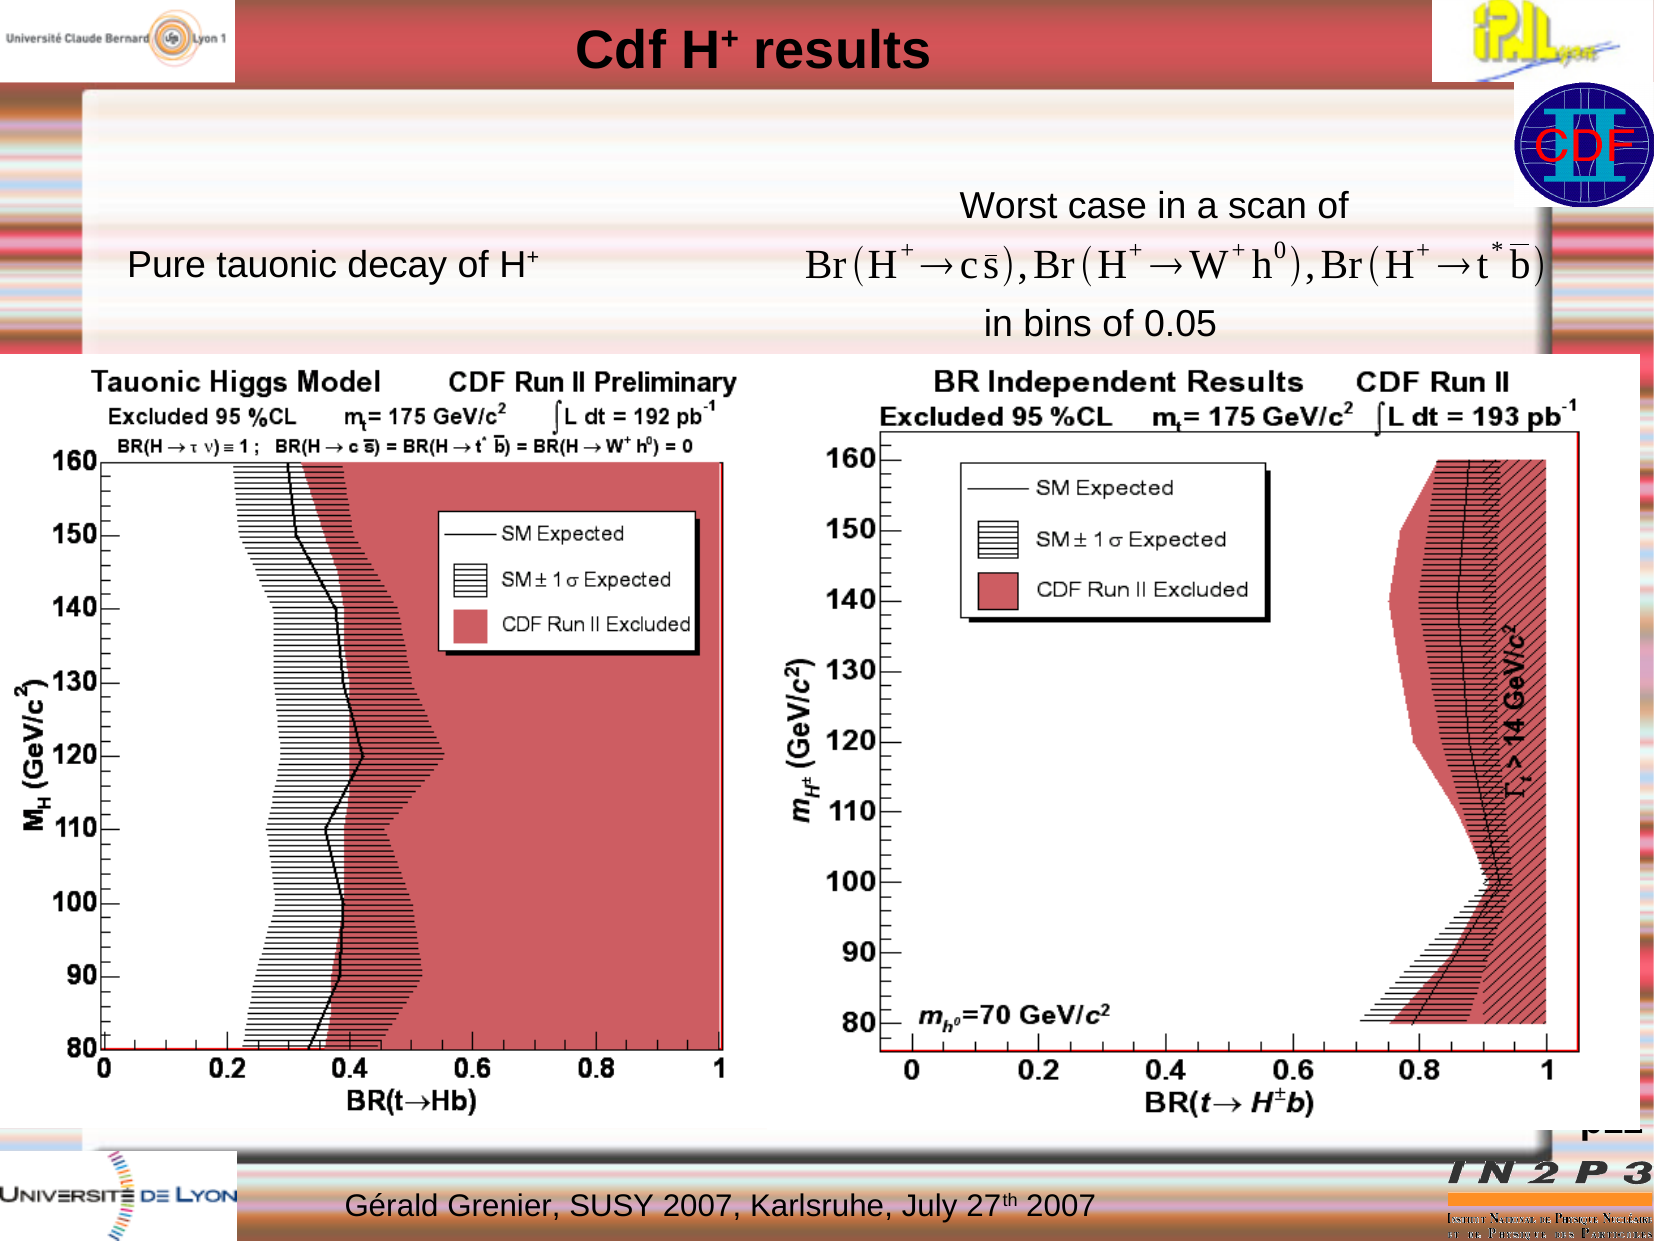

Cdf H+ results
Worst case in a scan of
Pure tauonic decay of H+
in bins of 0.05